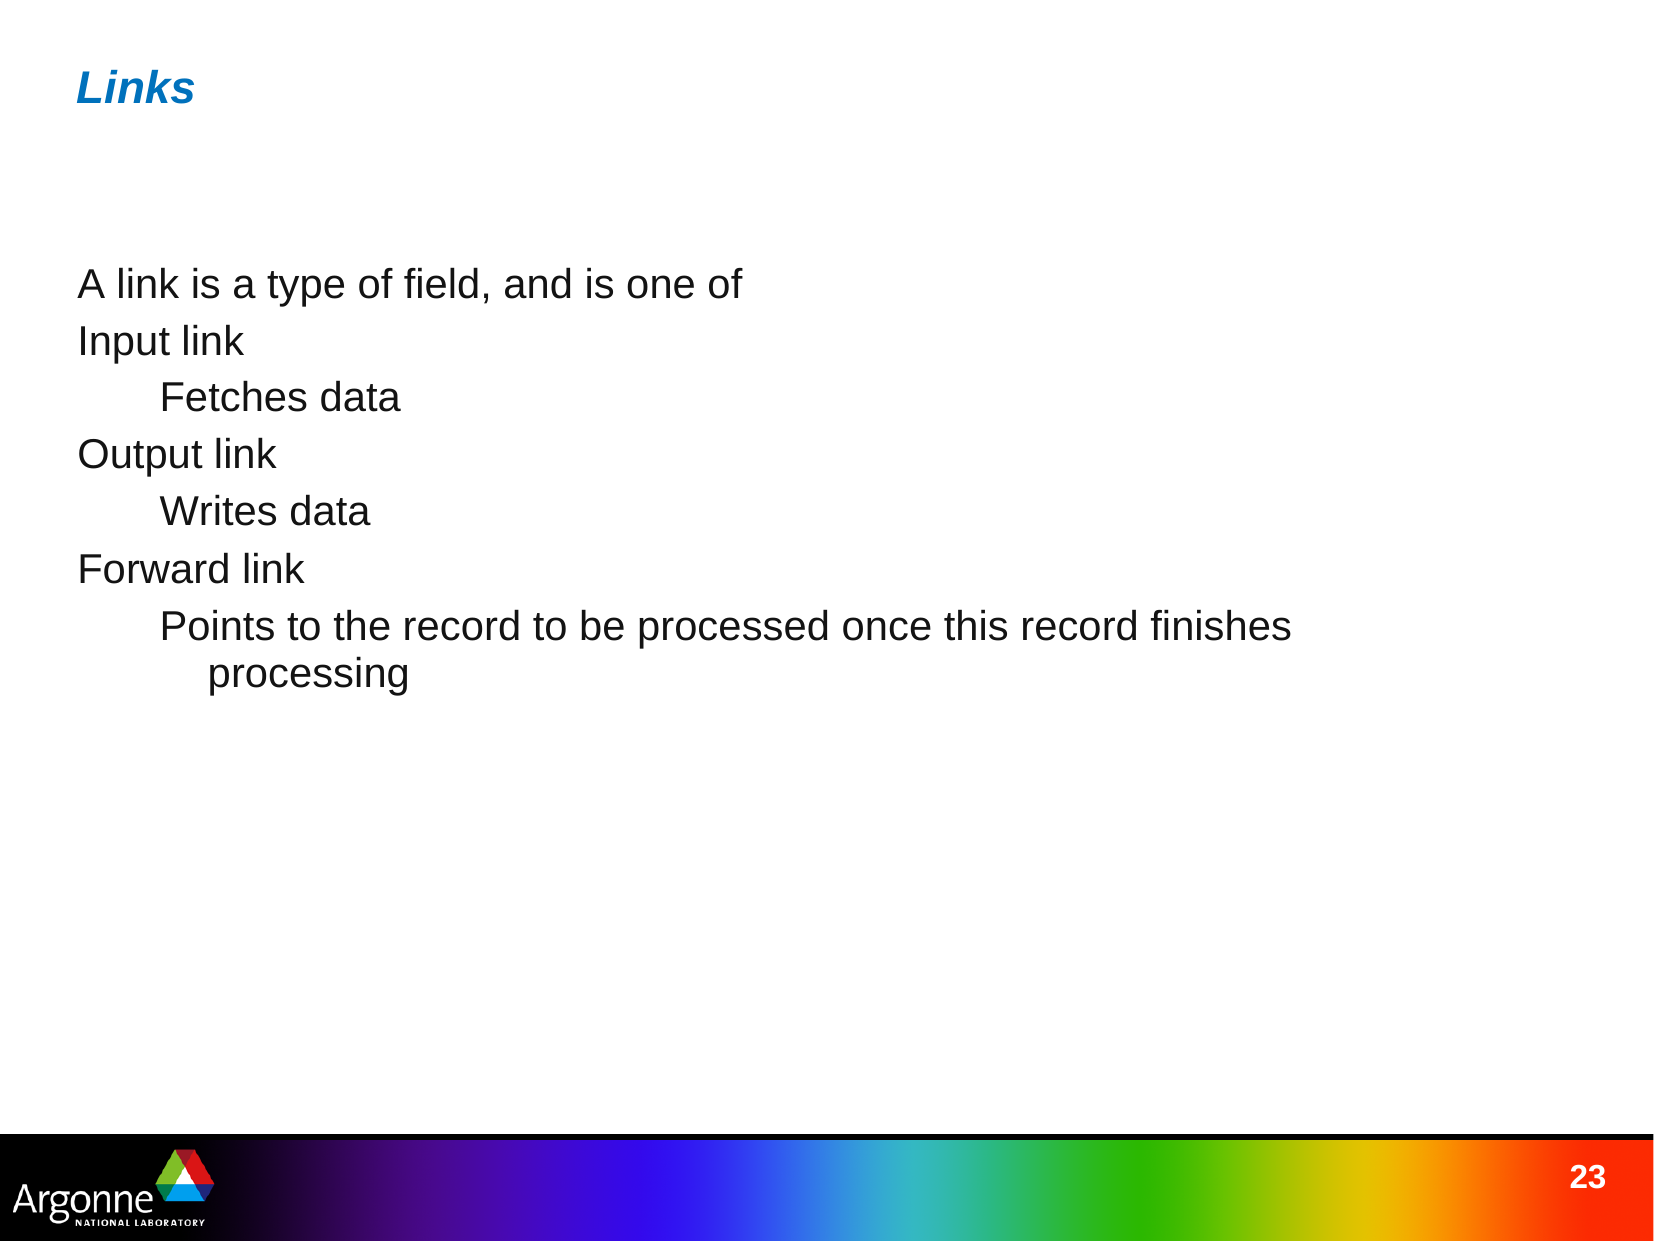

# Links
A link is a type of field, and is one of
Input link
Fetches data
Output link
Writes data
Forward link
Points to the record to be processed once this record finishes processing
23